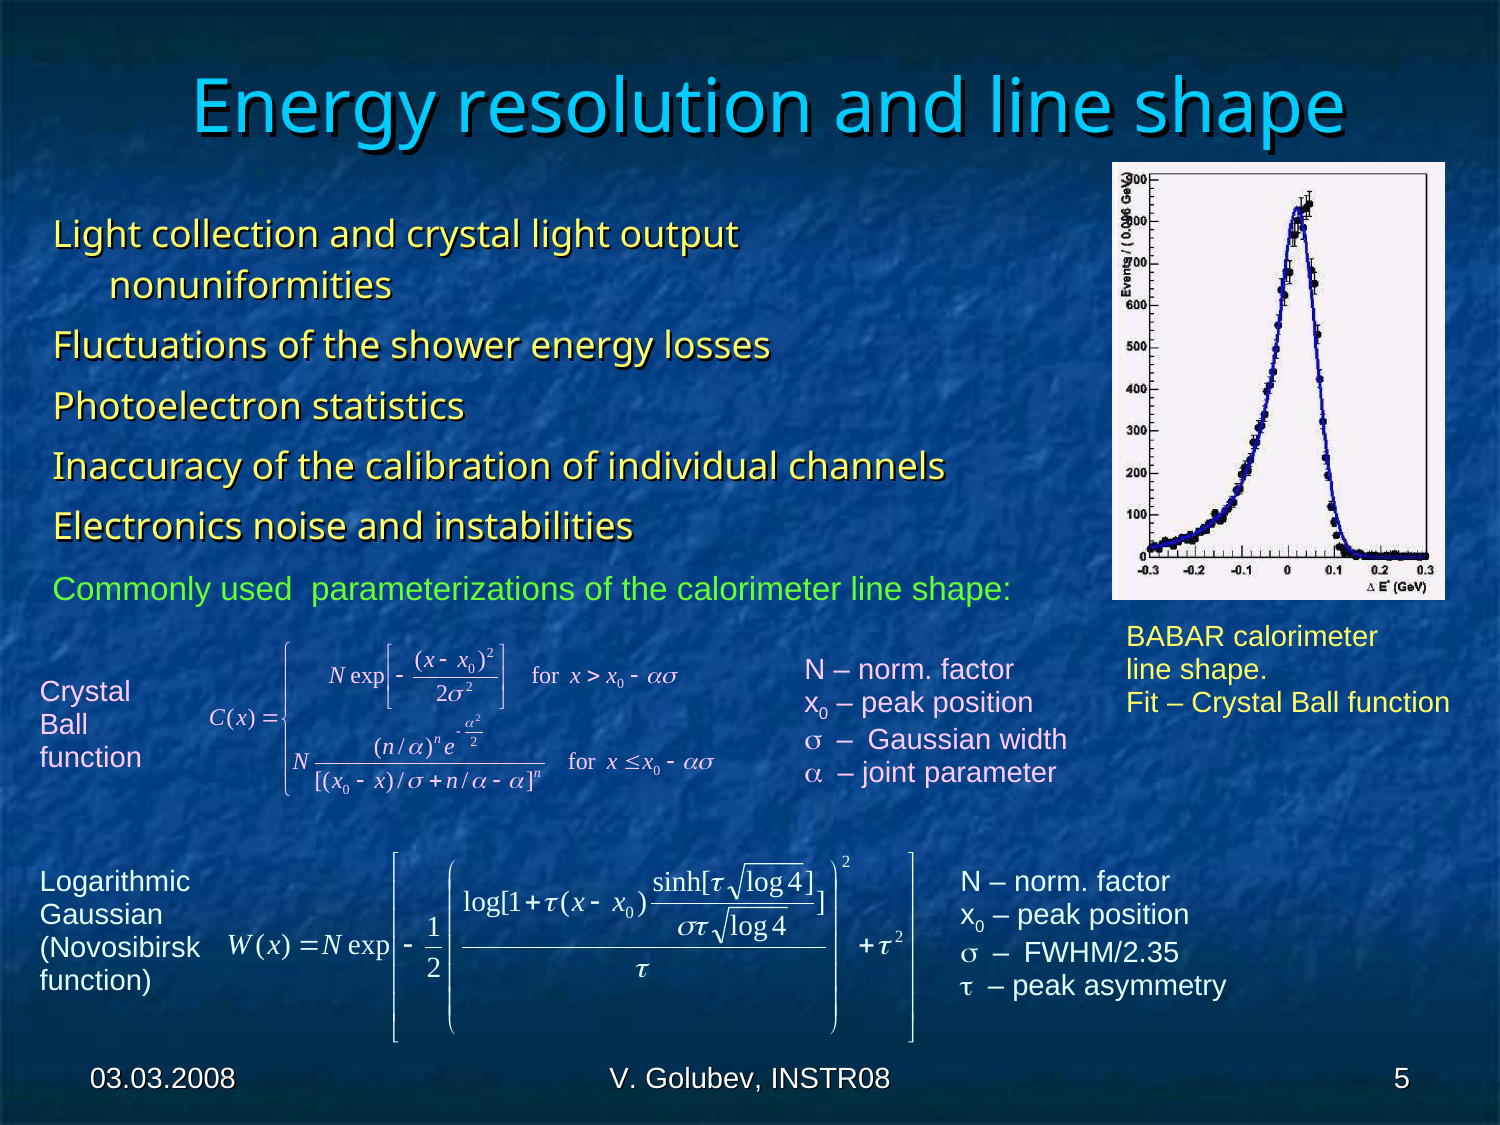

# Energy resolution and line shape
Light collection and crystal light output nonuniformities
Fluctuations of the shower energy losses
Photoelectron statistics
Inaccuracy of the calibration of individual channels
Electronics noise and instabilities
Commonly used parameterizations of the calorimeter line shape:
BABAR calorimeter
line shape.
Fit – Crystal Ball function
N – norm. factor
x0 – peak position
–Gaussian width
– joint parameter
Crystal Ball
function
Logarithmic Gaussian
(Novosibirsk function)
N – norm. factor
x0 – peak position
–FWHM/2.35
– peak asymmetry
03.03.2008
V. Golubev, INSTR08
5